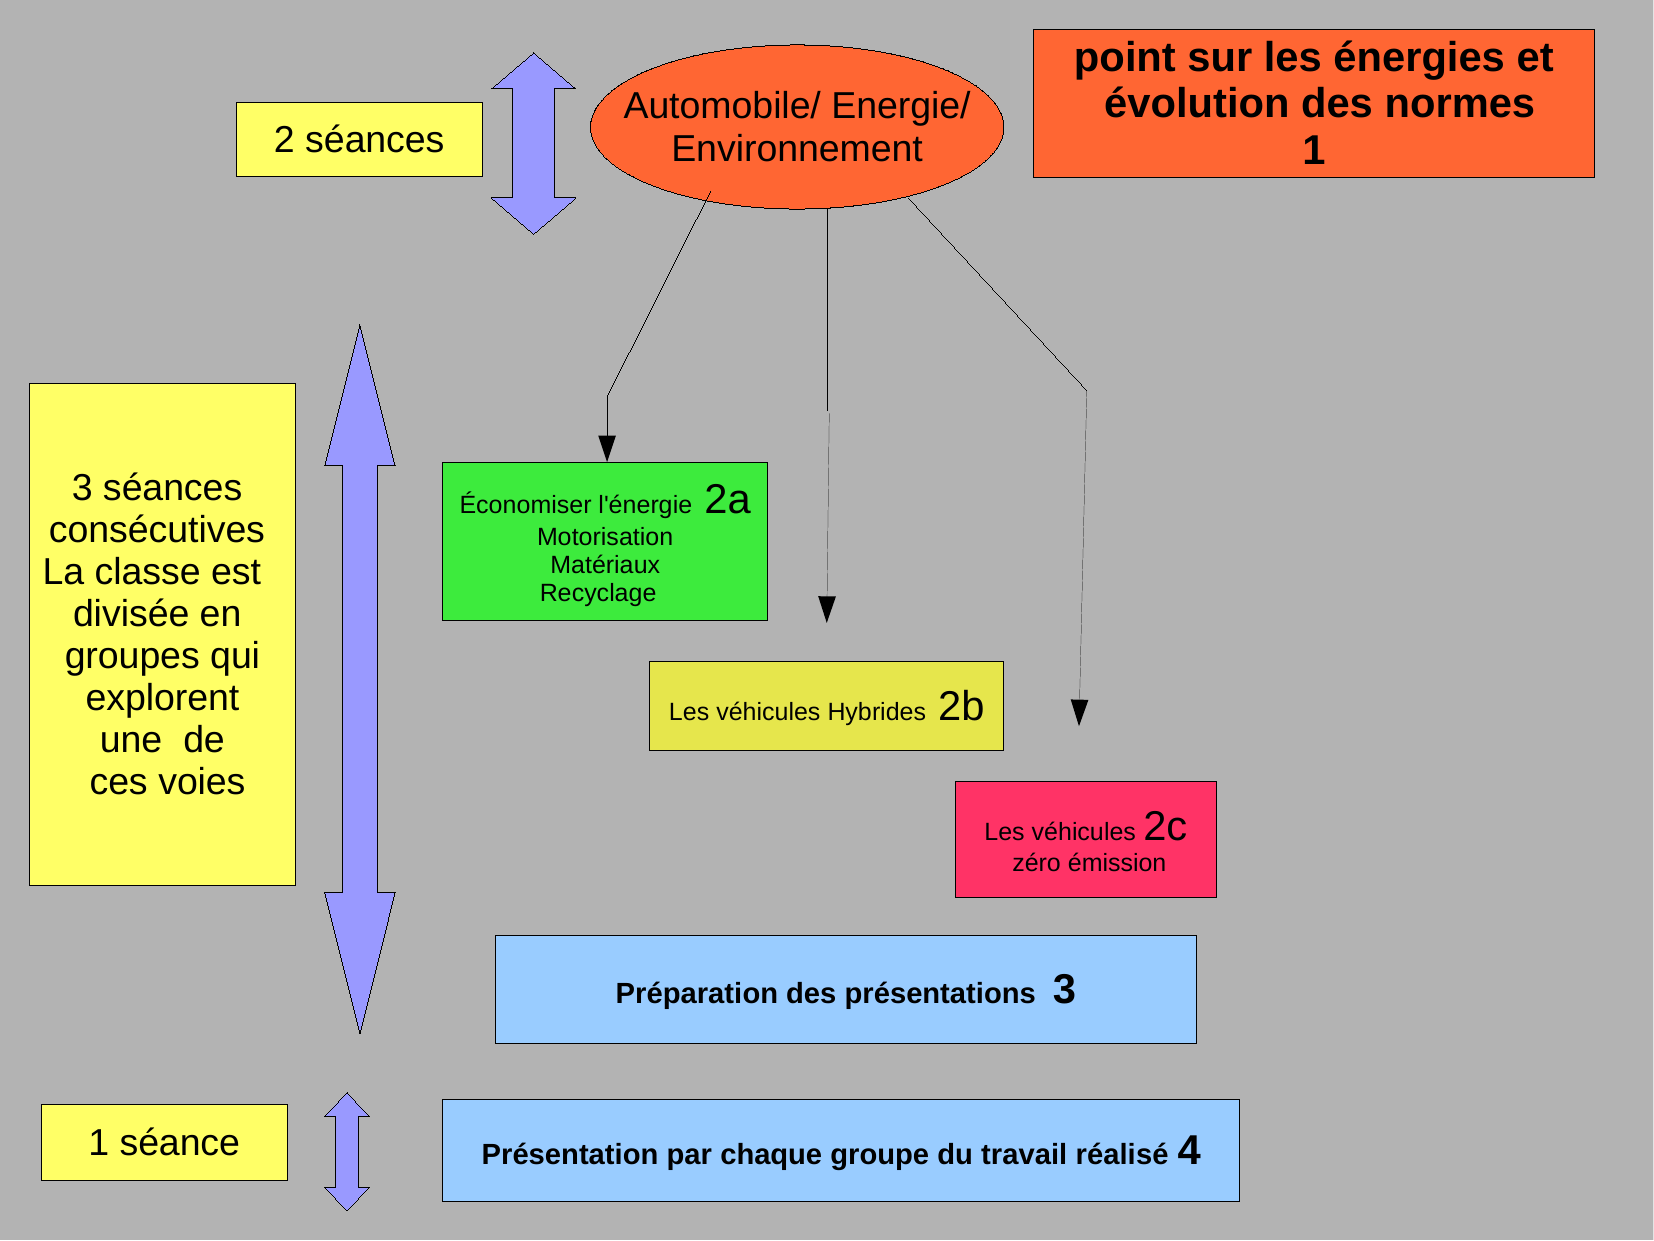

point sur les énergies et
 évolution des normes
1
Automobile/ Energie/
Environnement
2 séances
3 séances
consécutives
La classe est
divisée en
groupes qui
 explorent
une de
 ces voies
Économiser l'énergie 2a
Motorisation
Matériaux
Recyclage
Les véhicules Hybrides 2b
Les véhicules 2c
 zéro émission
Préparation des présentations 3
Présentation par chaque groupe du travail réalisé 4
1 séance